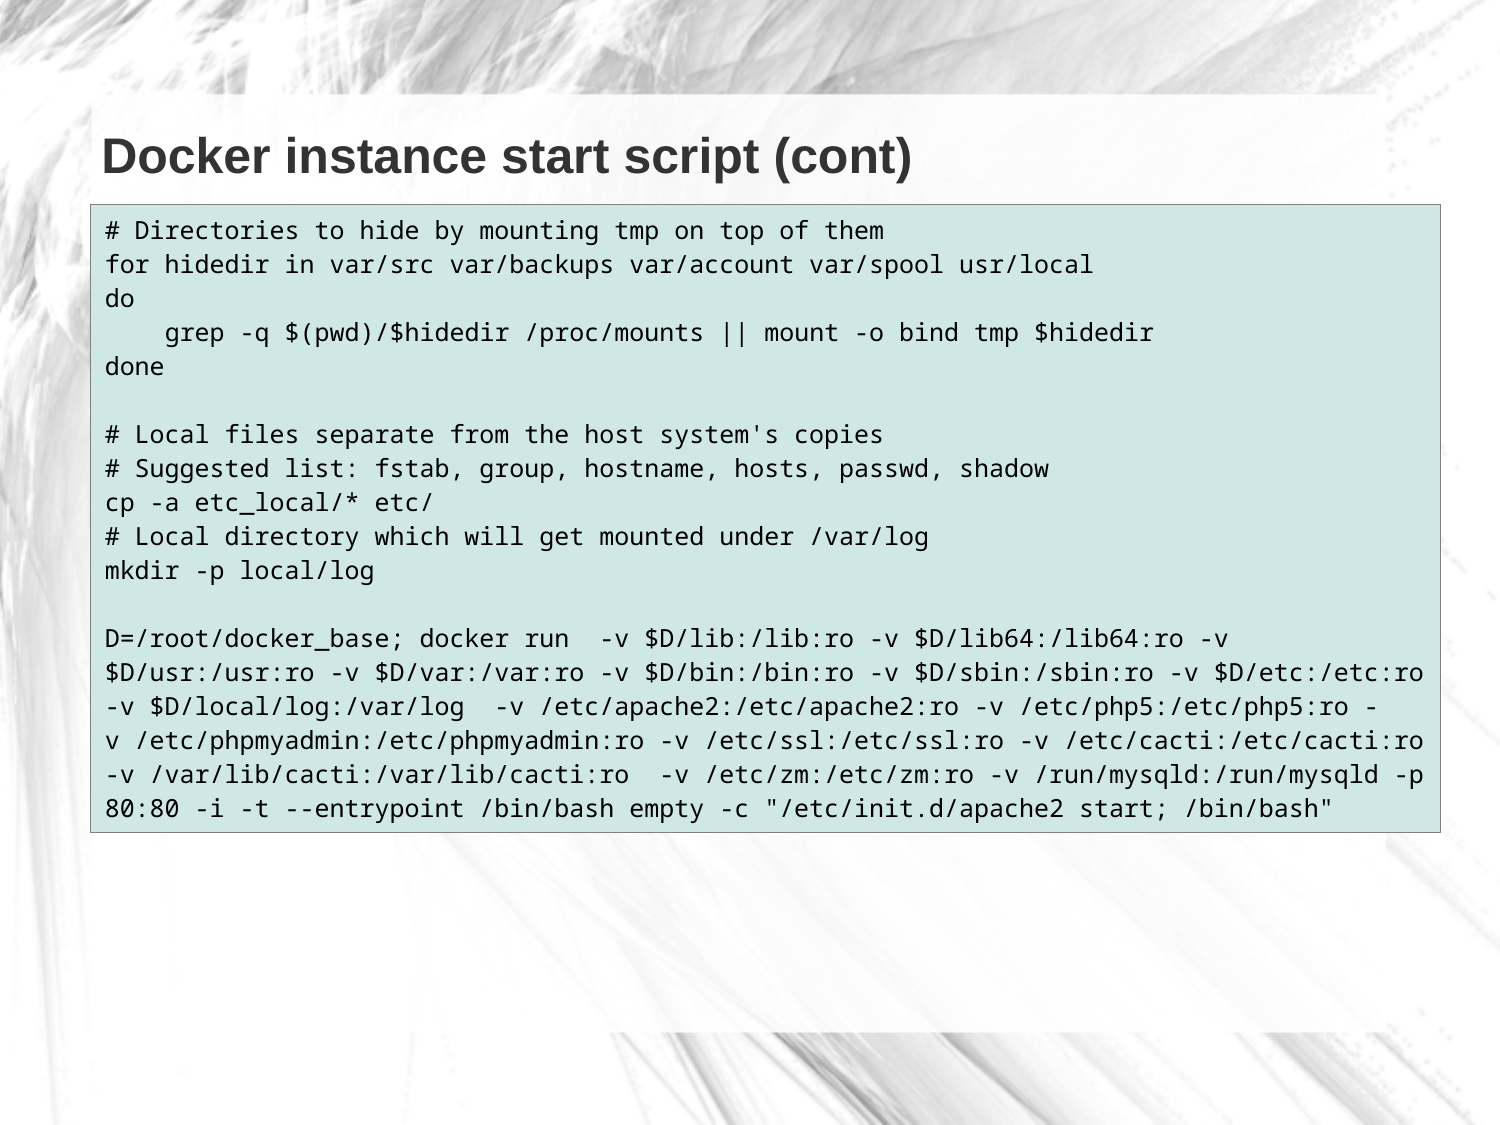

# Docker instance start script (cont)
# Directories to hide by mounting tmp on top of them
for hidedir in var/src var/backups var/account var/spool usr/local
do
 grep -q $(pwd)/$hidedir /proc/mounts || mount -o bind tmp $hidedir
done
# Local files separate from the host system's copies
# Suggested list: fstab, group, hostname, hosts, passwd, shadow
cp -a etc_local/* etc/
# Local directory which will get mounted under /var/log
mkdir -p local/log
D=/root/docker_base; docker run -v $D/lib:/lib:ro -v $D/lib64:/lib64:ro -v $D/usr:/usr:ro -v $D/var:/var:ro -v $D/bin:/bin:ro -v $D/sbin:/sbin:ro -v $D/etc:/etc:ro -v $D/local/log:/var/log -v /etc/apache2:/etc/apache2:ro -v /etc/php5:/etc/php5:ro -v /etc/phpmyadmin:/etc/phpmyadmin:ro -v /etc/ssl:/etc/ssl:ro -v /etc/cacti:/etc/cacti:ro -v /var/lib/cacti:/var/lib/cacti:ro -v /etc/zm:/etc/zm:ro -v /run/mysqld:/run/mysqld -p 80:80 -i -t --entrypoint /bin/bash empty -c "/etc/init.d/apache2 start; /bin/bash"